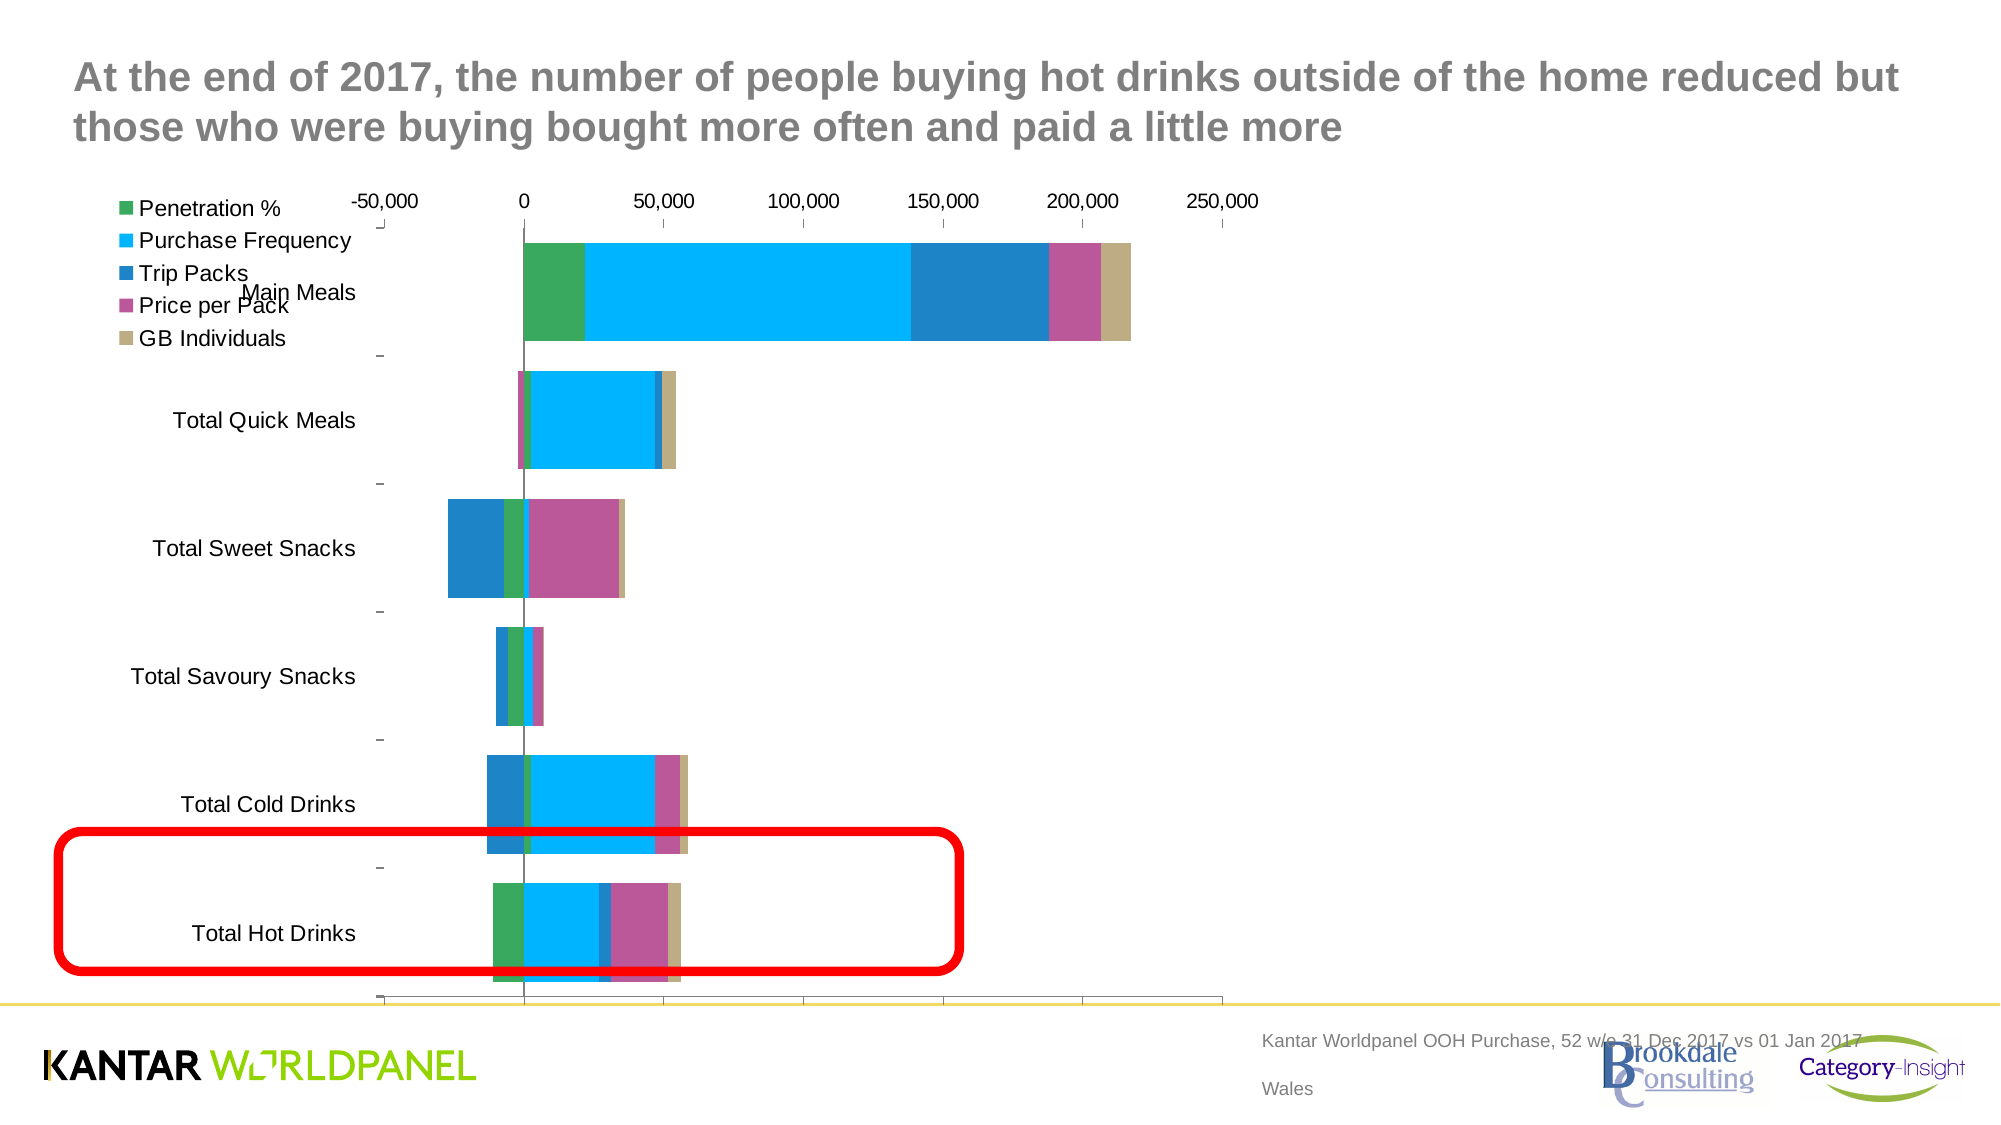

# At the end of 2017, the number of people buying hot drinks outside of the home reduced but those who were buying bought more often and paid a little more
### Chart
| Category | Penetration % | Purchase Frequency | Trip Packs | Price per Pack | GB Individuals |
|---|---|---|---|---|---|
| Total Hot Drinks | -11265.8312218547 | 26859.9489825458 | 4119.71037464149 | 20437.0762012827 | 4942.09566338469 |
| Total Cold Drinks | 2606.35481873666 | 44214.4954205091 | -13216.2969656242 | 8874.41599980435 | 2964.03072657408 |
| Total Savoury Snacks | -5655.09618676961 | 3162.28609080527 | -4304.33016880096 | 3634.30299602421 | 518.837268741085 |
| Total Sweet Snacks | -7187.8532679874 | 1922.82316674315 | -20038.4933381976 | 32051.7433754743 | 2290.78006396761 |
| Total Quick Meals | 2340.05103042868 | 44567.2978816653 | 2358.77584153128 | -2208.29297085377 | 5164.16821722853 |
| Main Meals | 21665.4409696354 | 116907.200745985 | 49293.1432305912 | 18575.8279358109 | 10956.3871179774 |
Kantar Worldpanel OOH Purchase, 52 w/e 31 Dec 2017 vs 01 Jan 2017
Wales